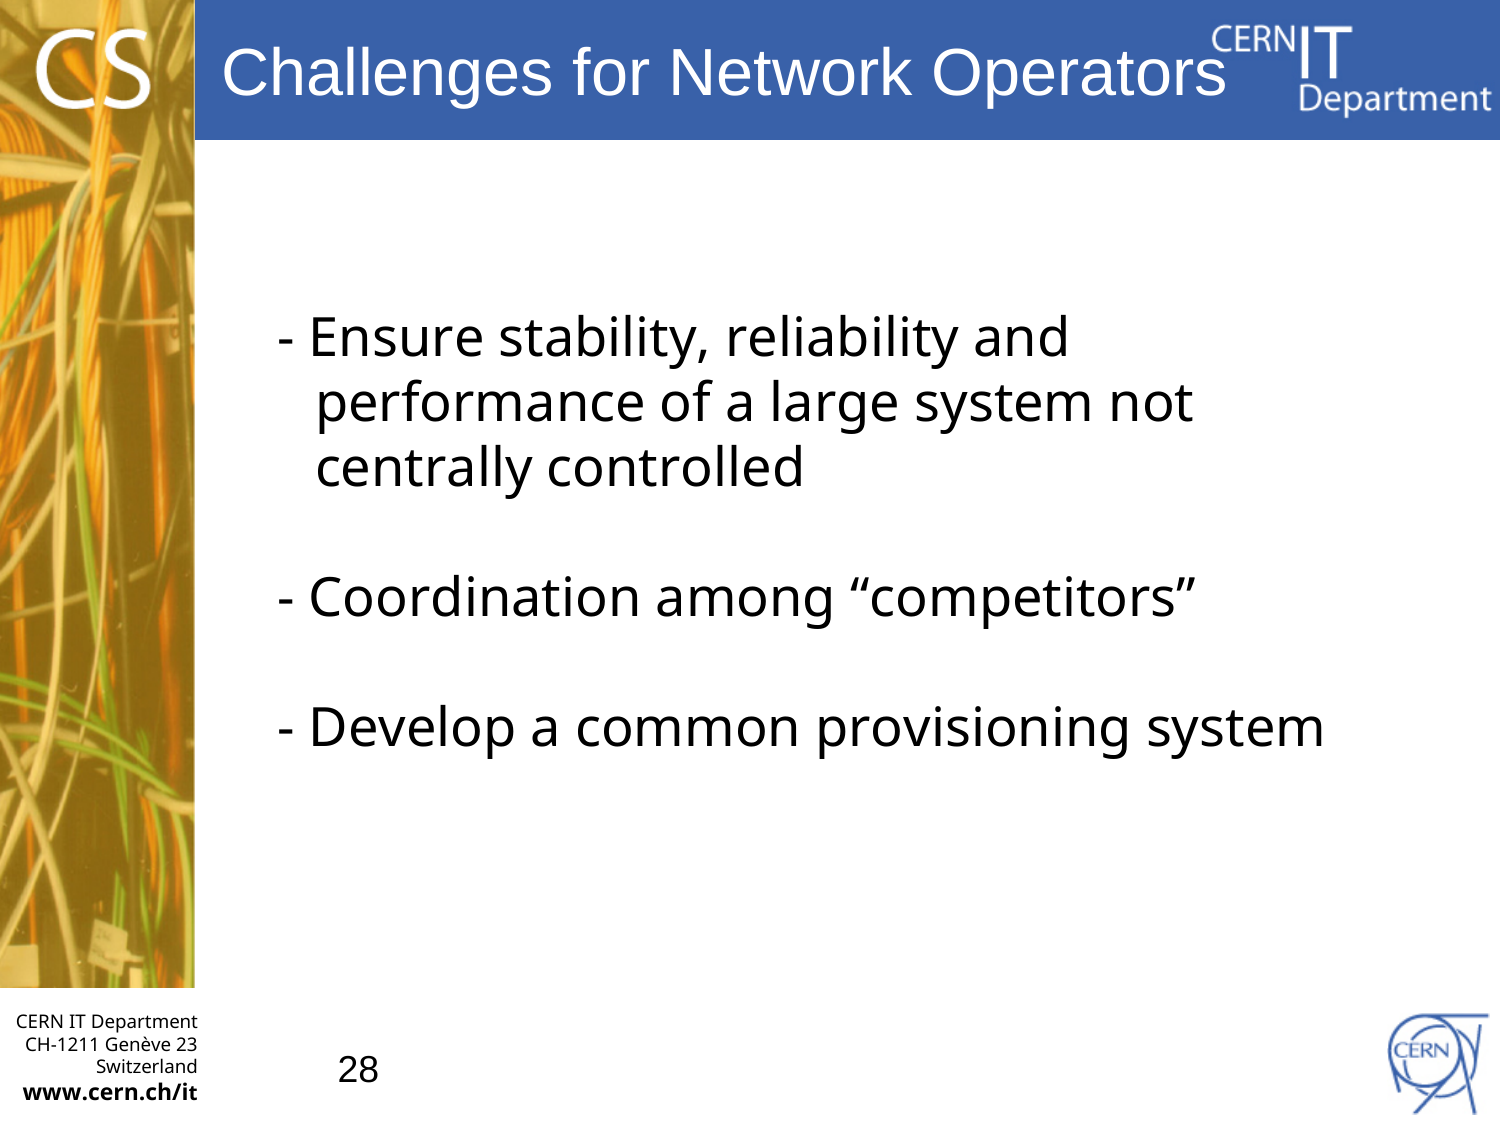

# Challenges for Network Operators
- Ensure stability, reliability and performance of a large system not centrally controlled
- Coordination among “competitors”
- Develop a common provisioning system